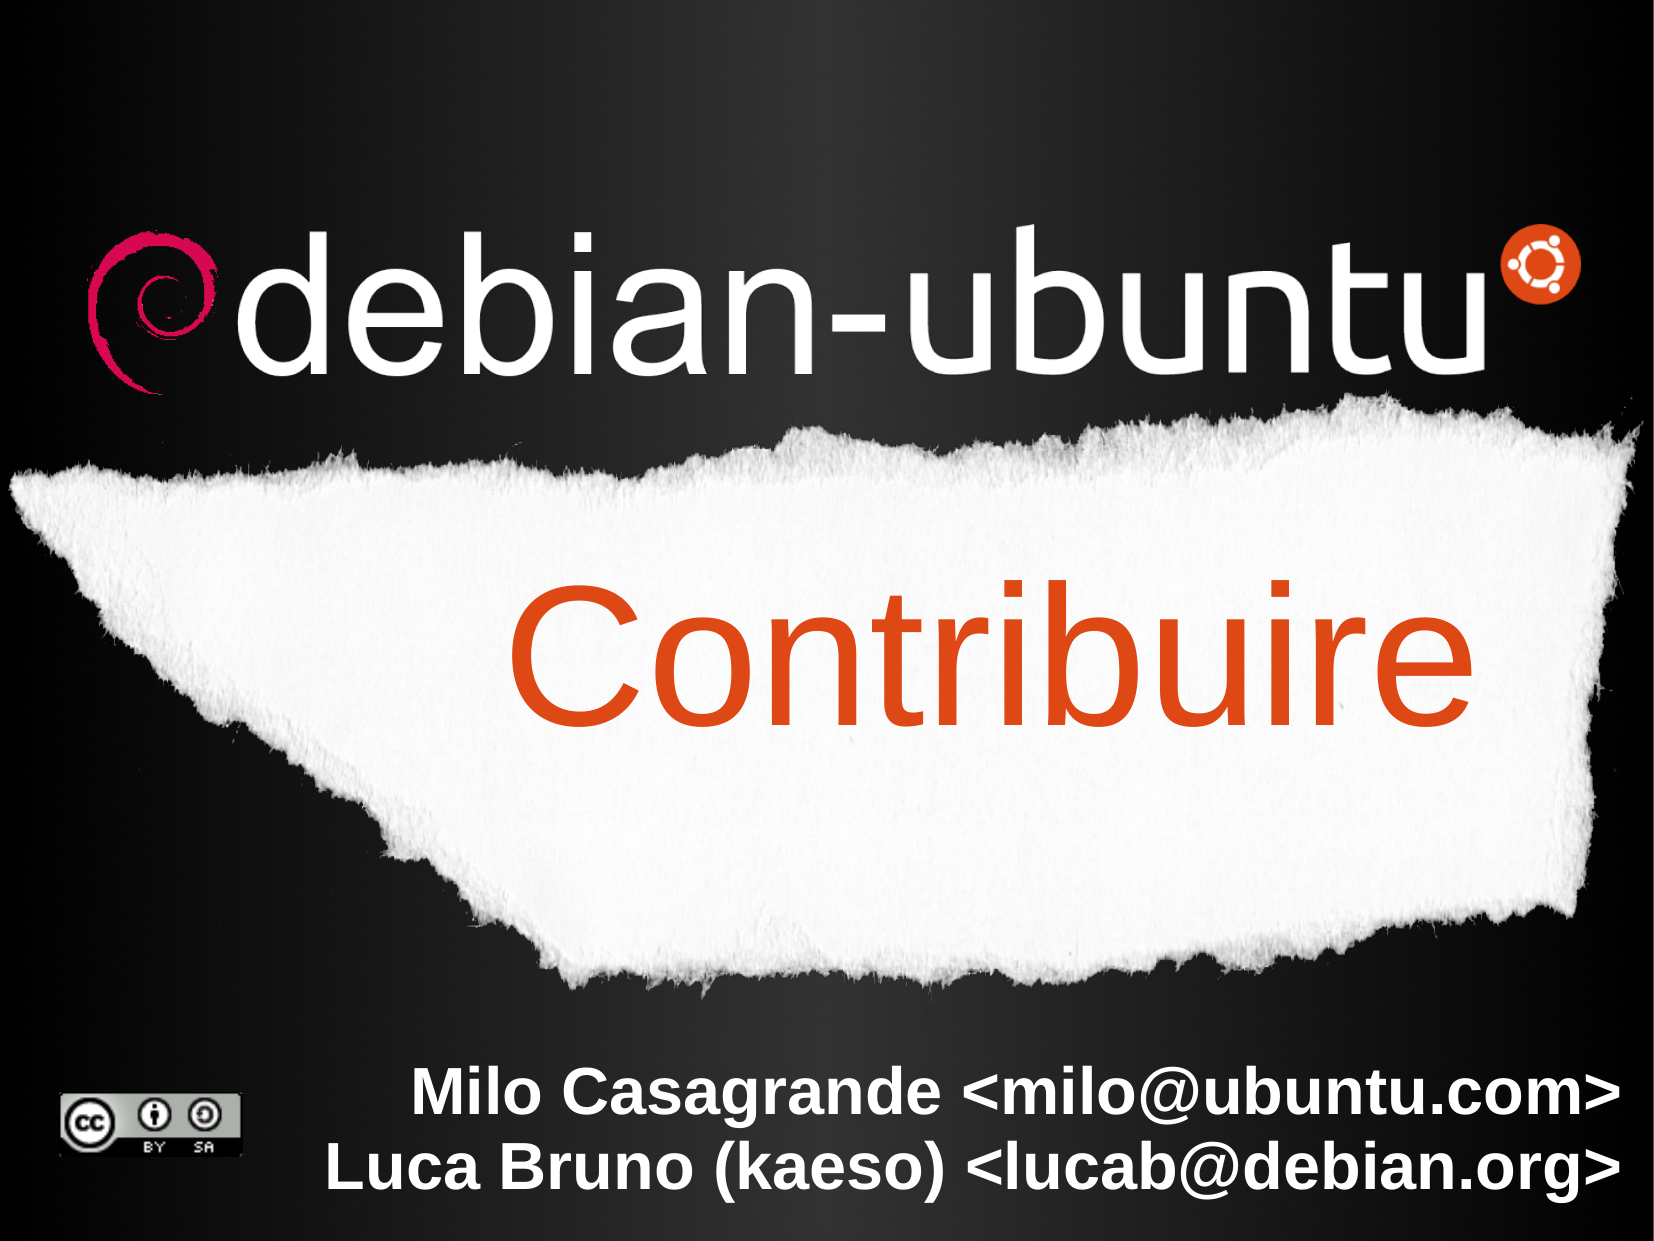

Contribuire
Milo Casagrande <milo@ubuntu.com>
Luca Bruno (kaeso) <lucab@debian.org>